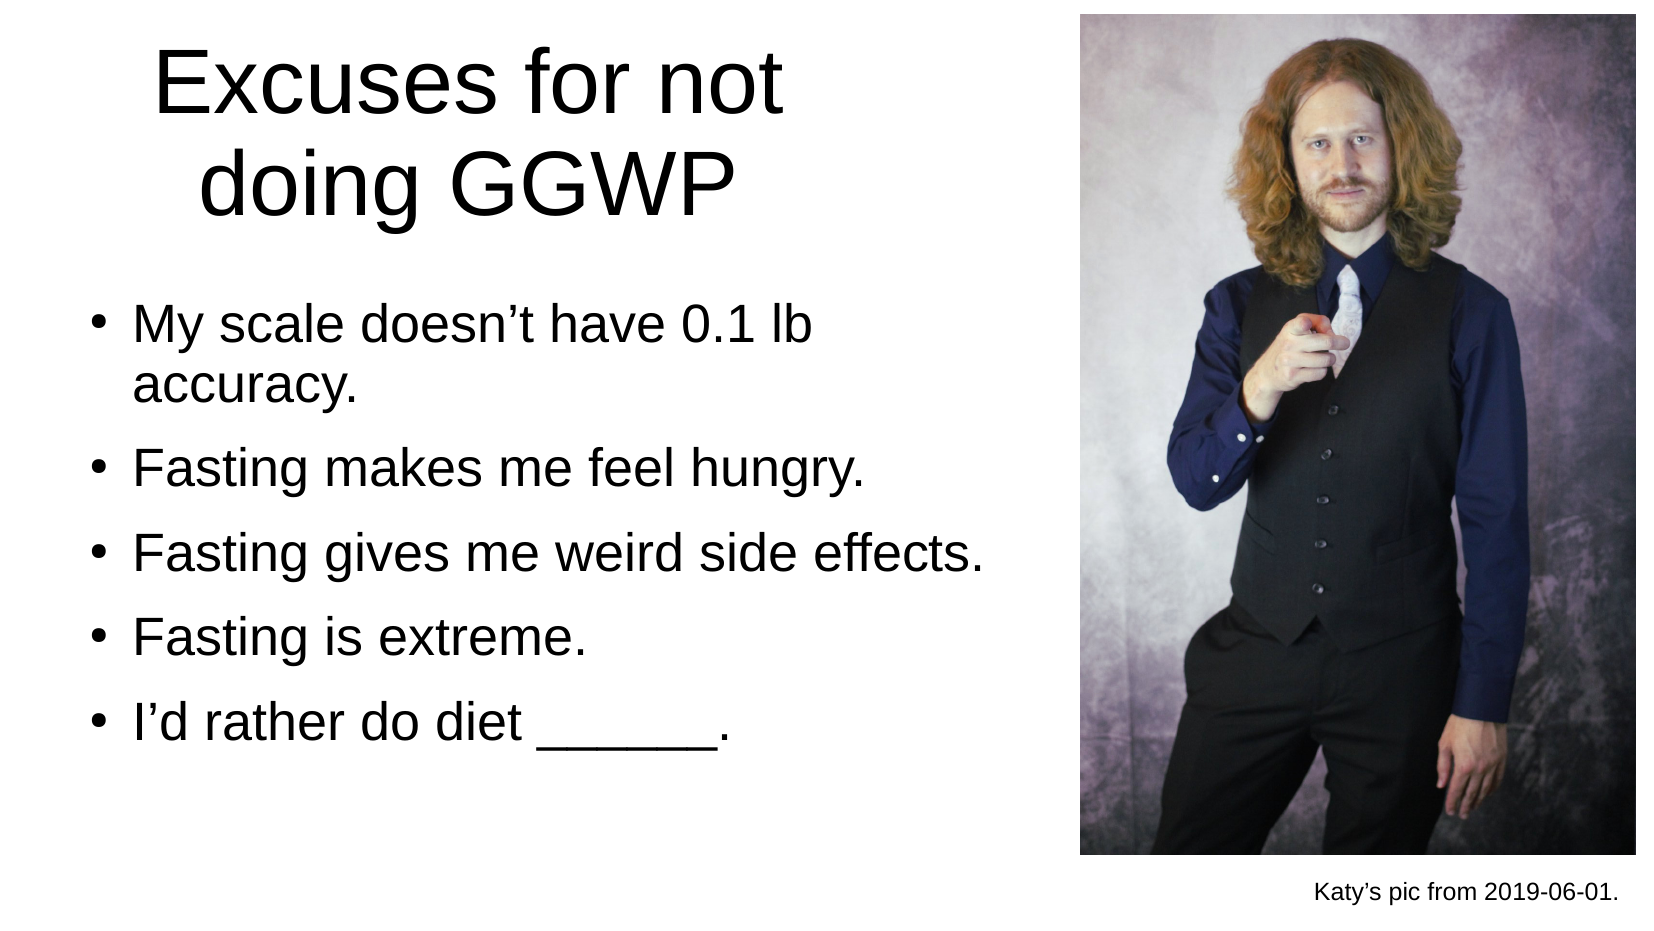

# Excuses for not doing GGWP
My scale doesn’t have 0.1 lb accuracy.
Fasting makes me feel hungry.
Fasting gives me weird side effects.
Fasting is extreme.
I’d rather do diet ______.
Katy’s pic from 2019-06-01.